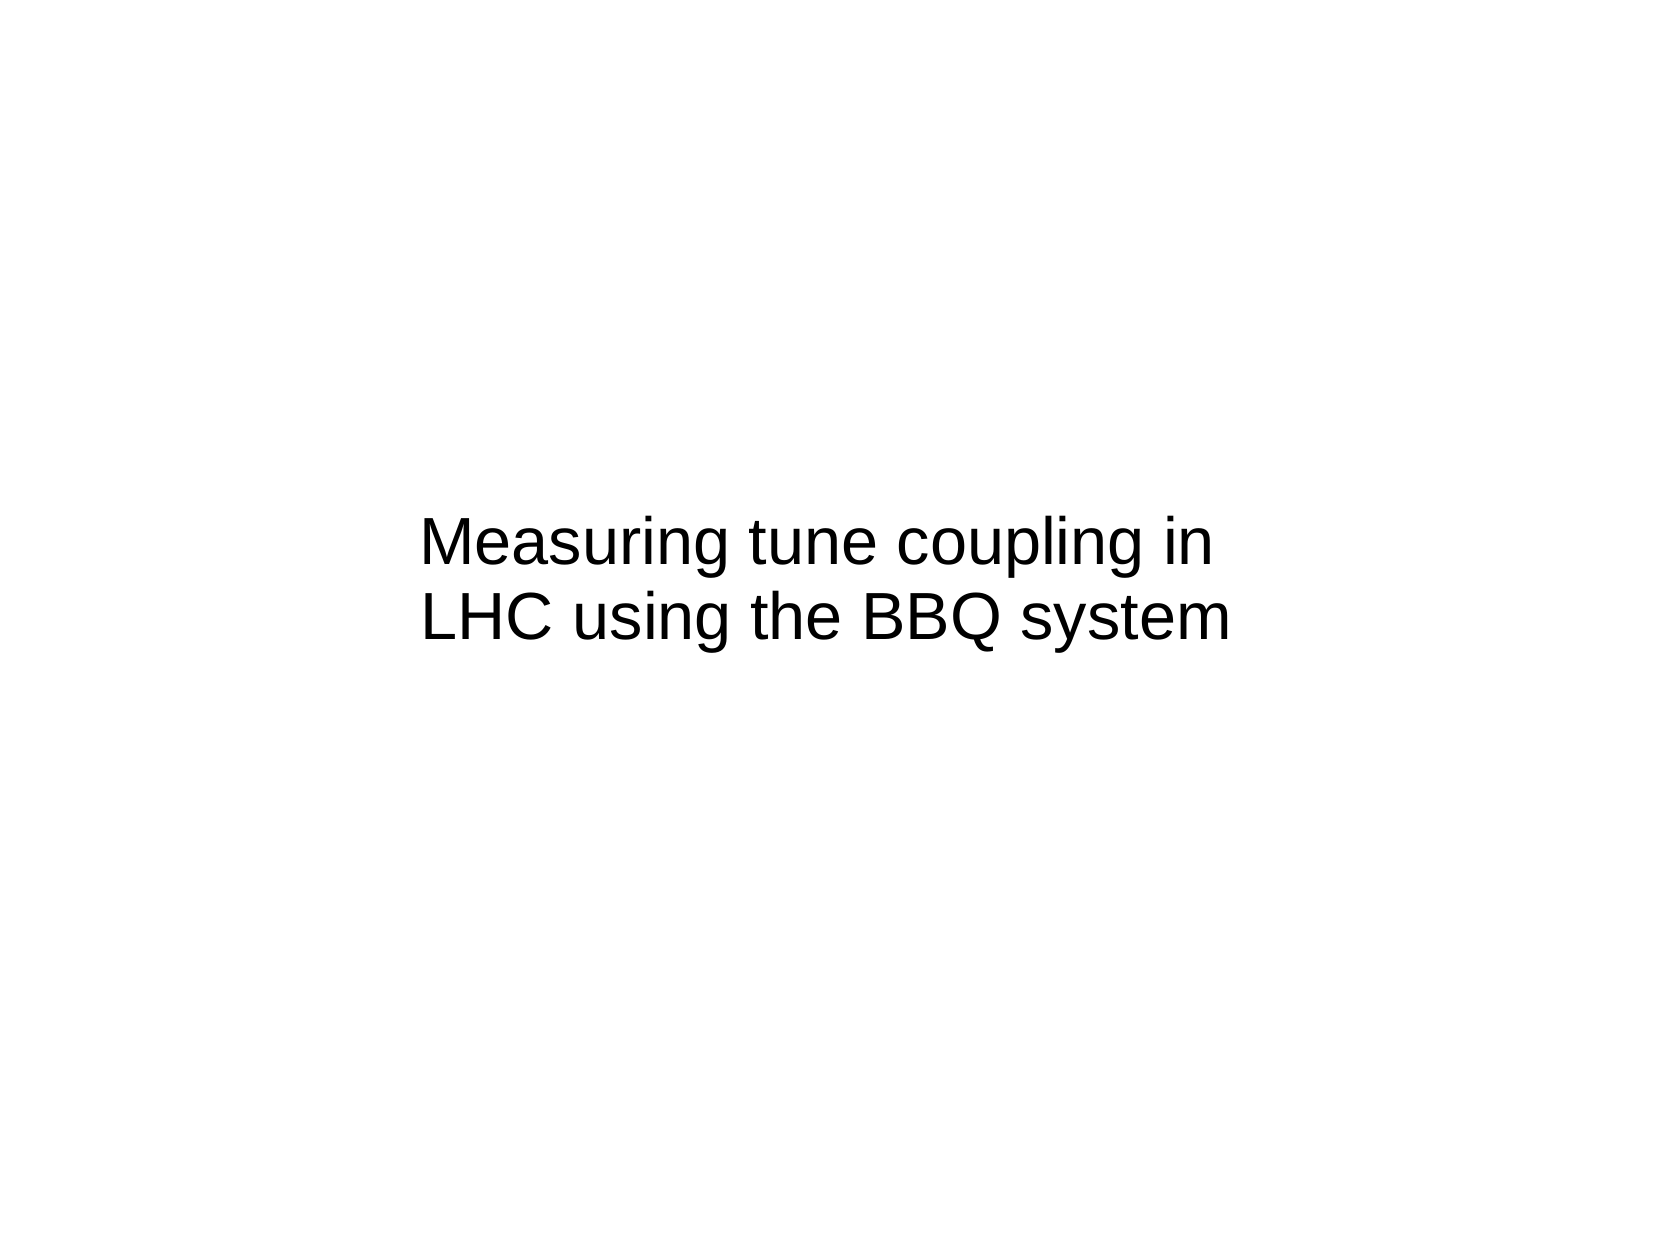

# Measuring tune coupling in
LHC using the BBQ system